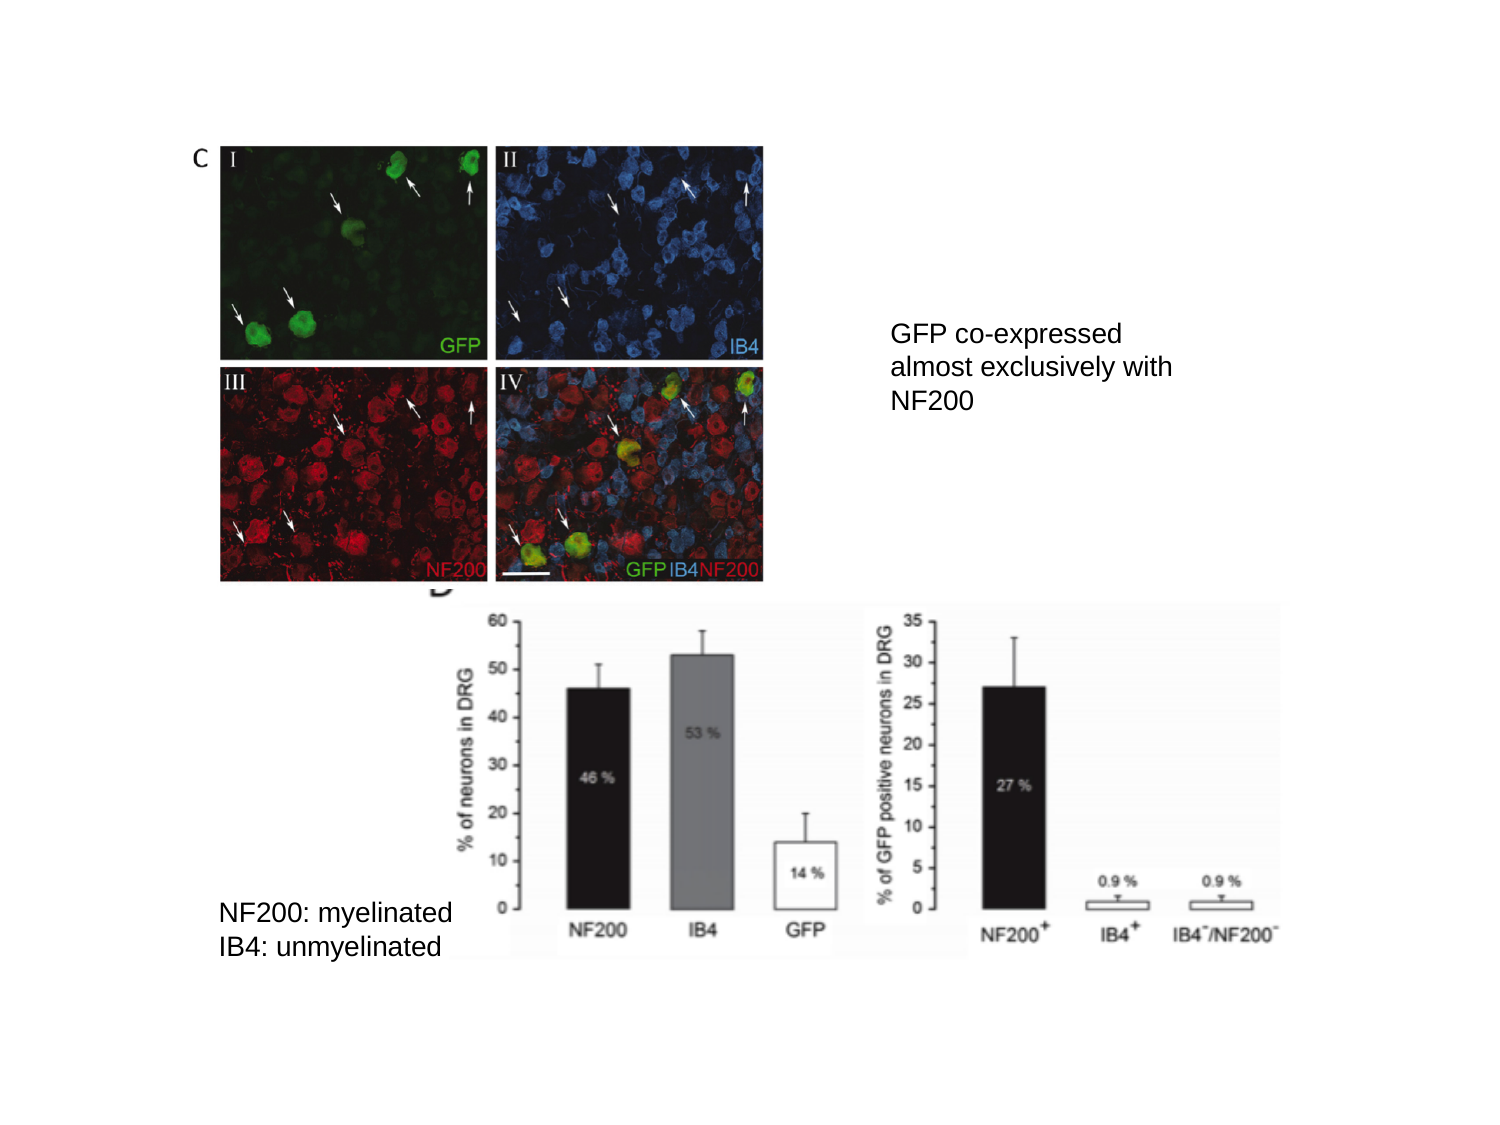

GFP co-expressed almost exclusively with NF200
NF200: myelinated
IB4: unmyelinated